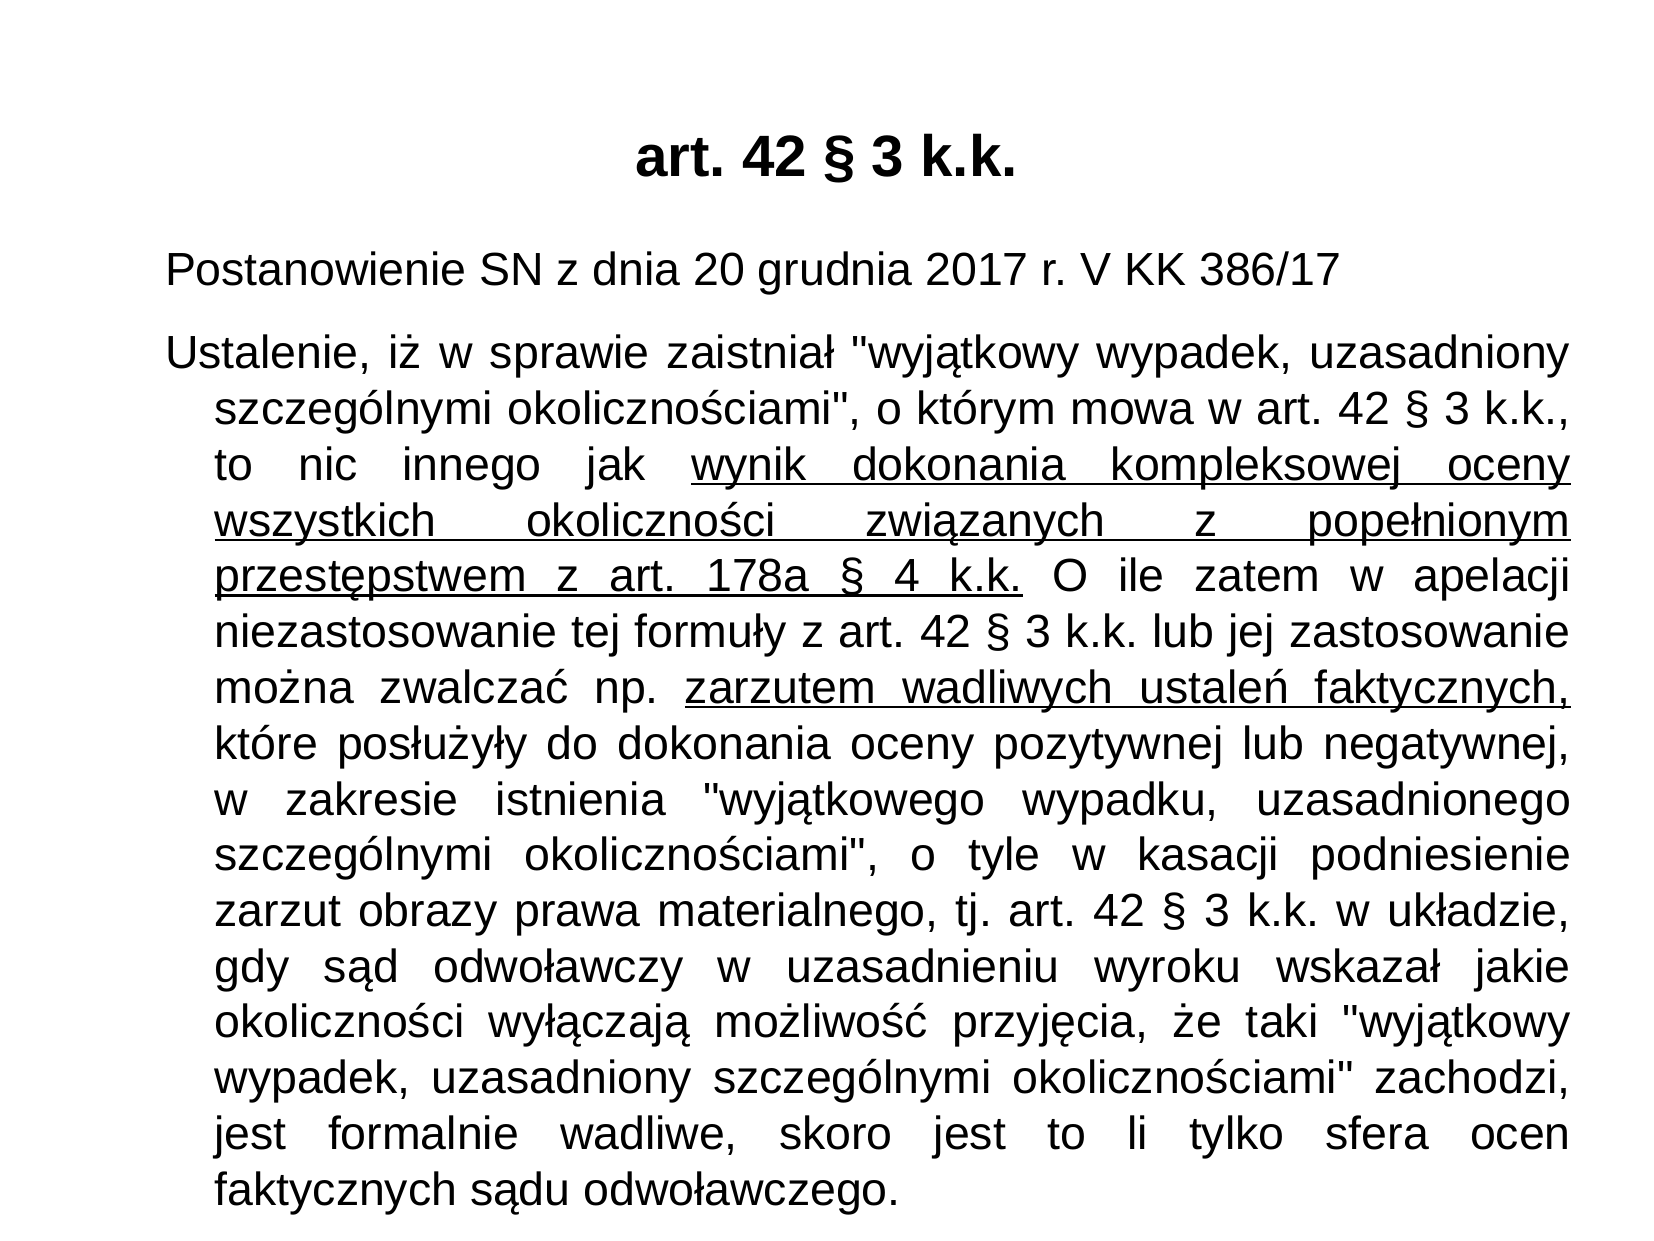

# art. 42 § 3 k.k.
Postanowienie SN z dnia 20 grudnia 2017 r. V KK 386/17
Ustalenie, iż w sprawie zaistniał "wyjątkowy wypadek, uzasadniony szczególnymi okolicznościami", o którym mowa w art. 42 § 3 k.k., to nic innego jak wynik dokonania kompleksowej oceny wszystkich okoliczności związanych z popełnionym przestępstwem z art. 178a § 4 k.k. O ile zatem w apelacji niezastosowanie tej formuły z art. 42 § 3 k.k. lub jej zastosowanie można zwalczać np. zarzutem wadliwych ustaleń faktycznych, które posłużyły do dokonania oceny pozytywnej lub negatywnej, w zakresie istnienia "wyjątkowego wypadku, uzasadnionego szczególnymi okolicznościami", o tyle w kasacji podniesienie zarzut obrazy prawa materialnego, tj. art. 42 § 3 k.k. w układzie, gdy sąd odwoławczy w uzasadnieniu wyroku wskazał jakie okoliczności wyłączają możliwość przyjęcia, że taki "wyjątkowy wypadek, uzasadniony szczególnymi okolicznościami" zachodzi, jest formalnie wadliwe, skoro jest to li tylko sfera ocen faktycznych sądu odwoławczego.